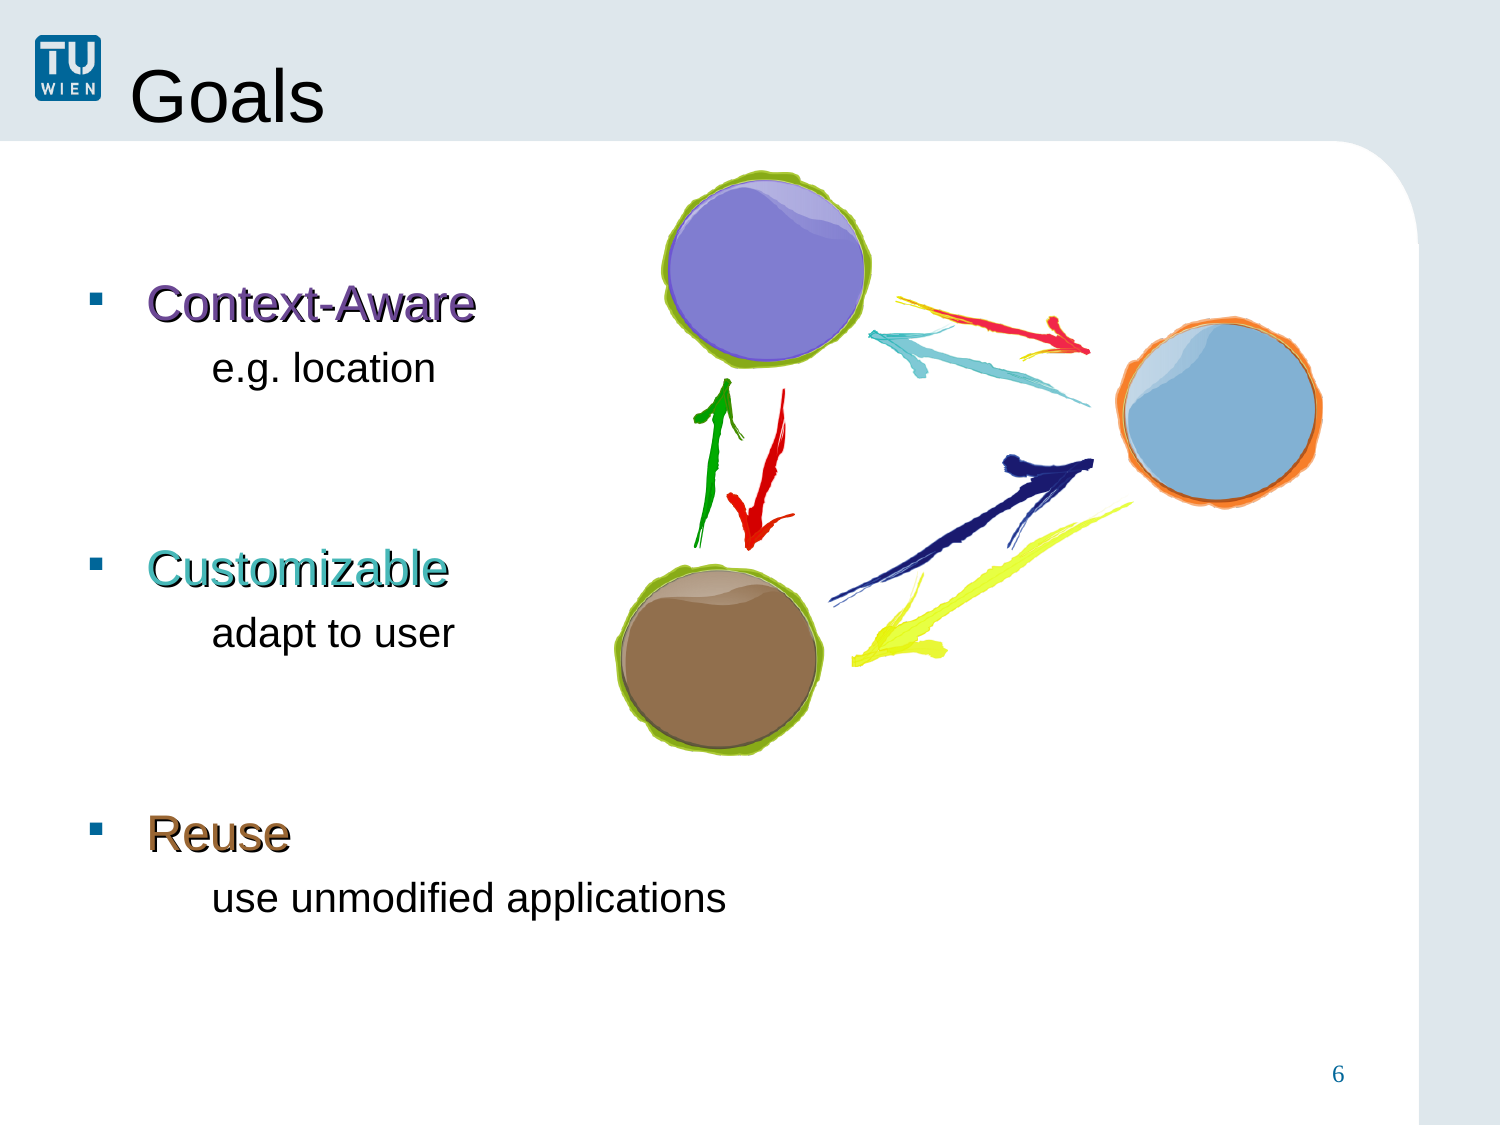

# Goals
Context-Aware
e.g. location
Customizable
adapt to user
Reuse
use unmodified applications
6